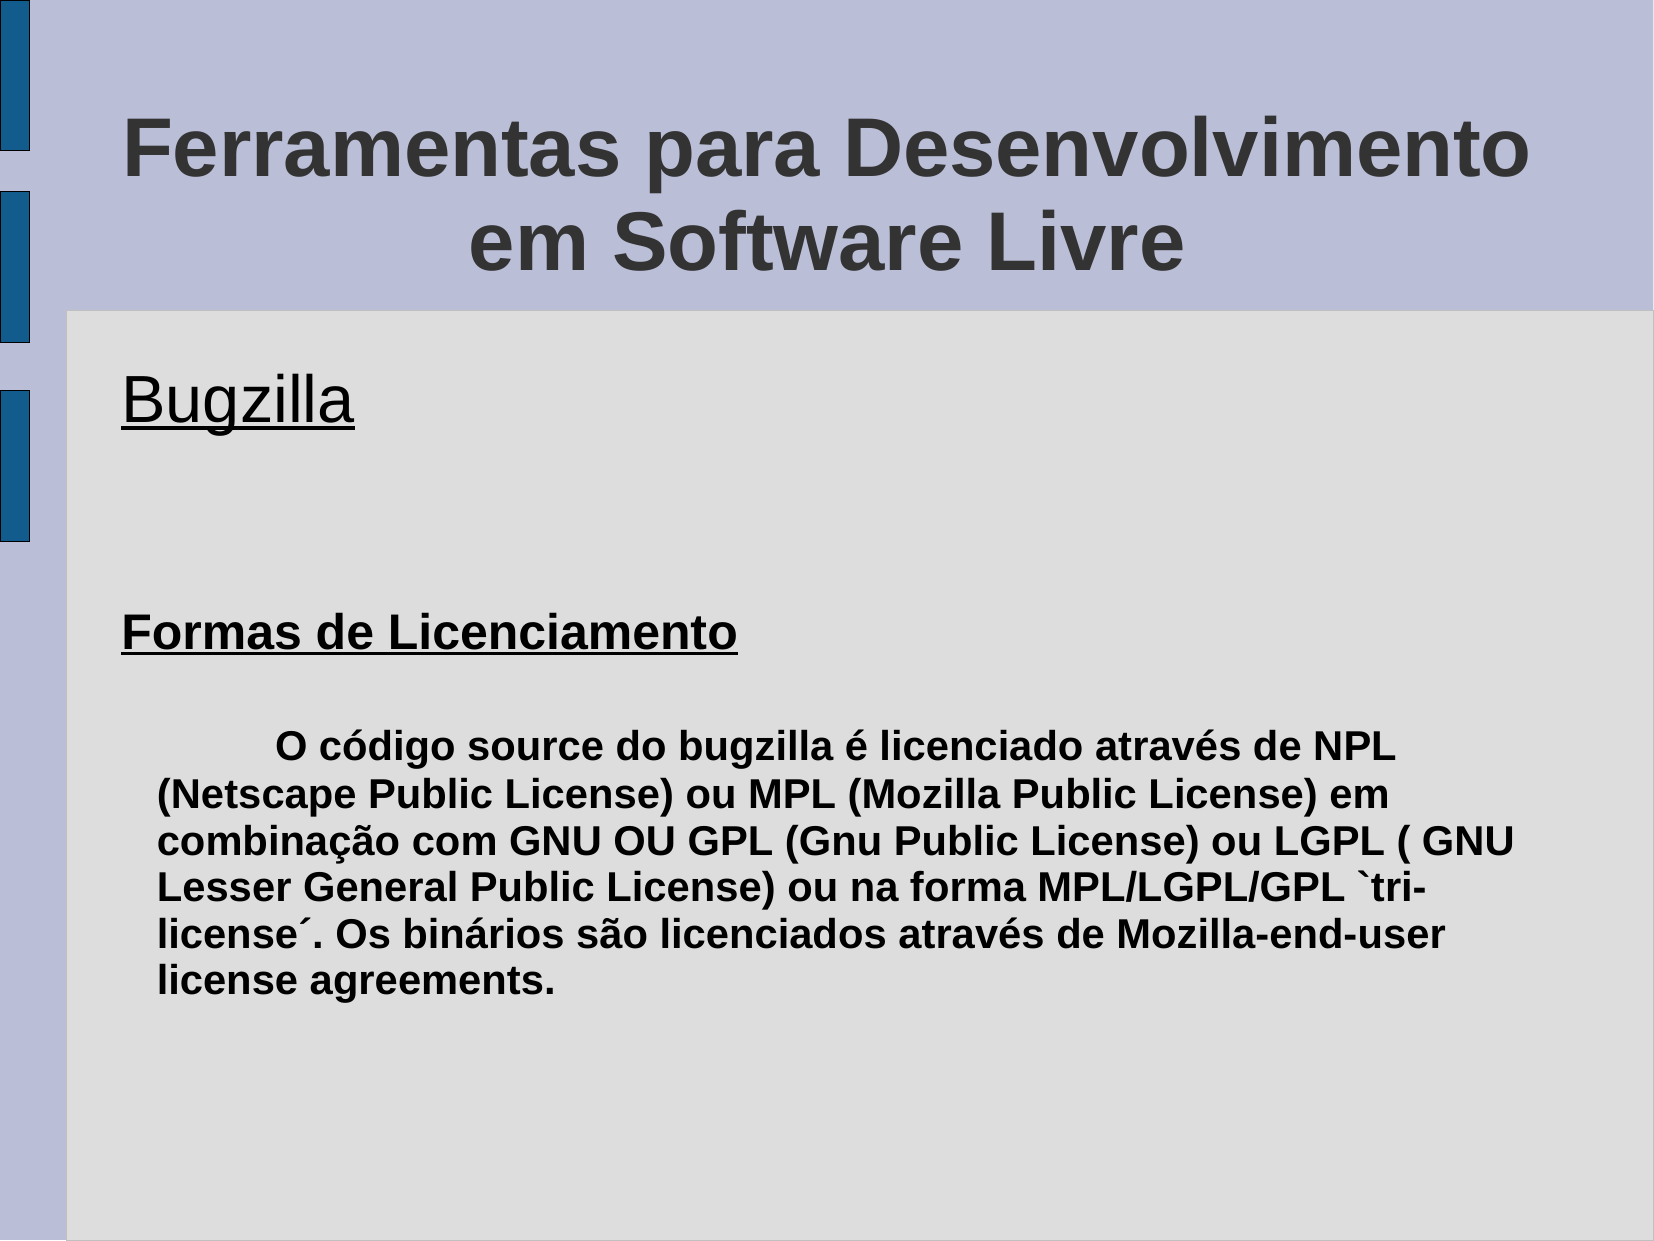

# Ferramentas para Desenvolvimento em Software Livre
Bugzilla
Formas de Licenciamento
	O código source do bugzilla é licenciado através de NPL (Netscape Public License) ou MPL (Mozilla Public License) em combinação com GNU OU GPL (Gnu Public License) ou LGPL ( GNU Lesser General Public License) ou na forma MPL/LGPL/GPL `tri-license´. Os binários são licenciados através de Mozilla-end-user license agreements.